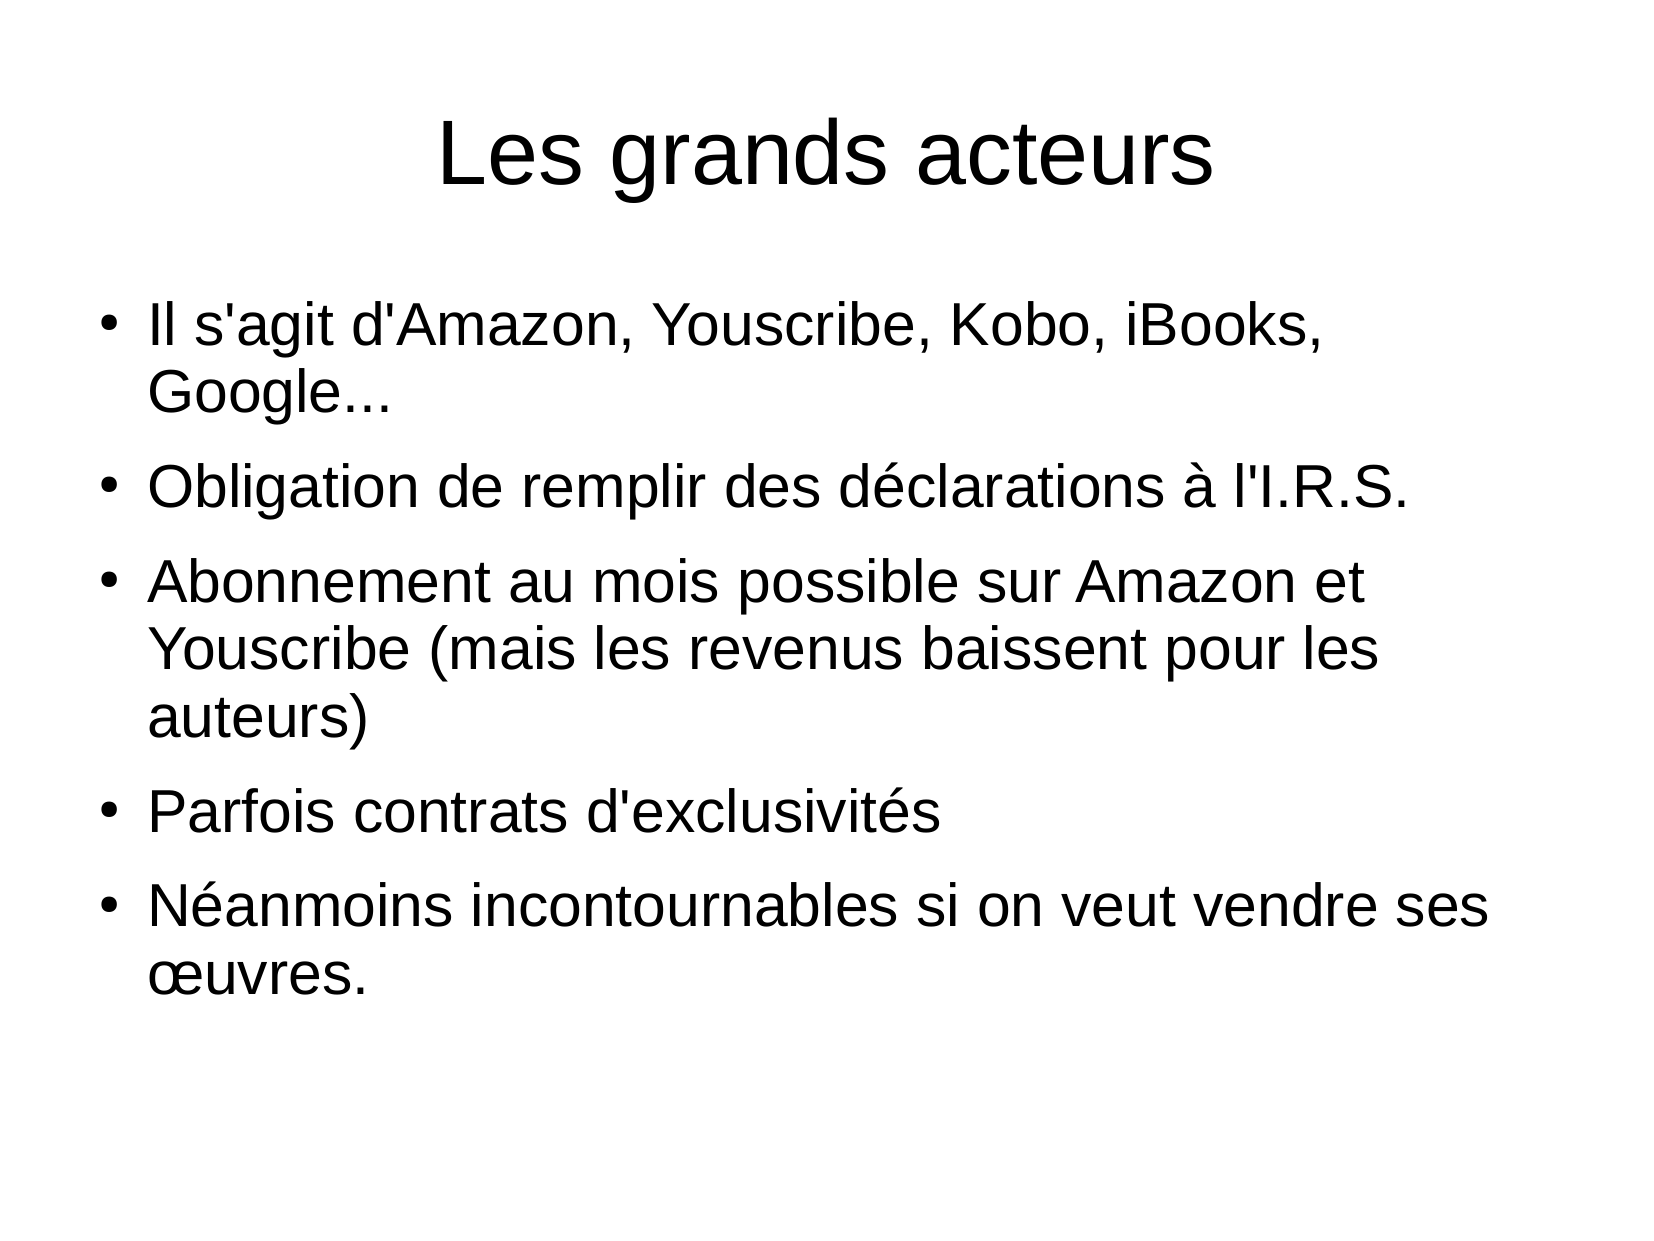

# Les grands acteurs
Il s'agit d'Amazon, Youscribe, Kobo, iBooks, Google...
Obligation de remplir des déclarations à l'I.R.S.
Abonnement au mois possible sur Amazon et Youscribe (mais les revenus baissent pour les auteurs)
Parfois contrats d'exclusivités
Néanmoins incontournables si on veut vendre ses œuvres.